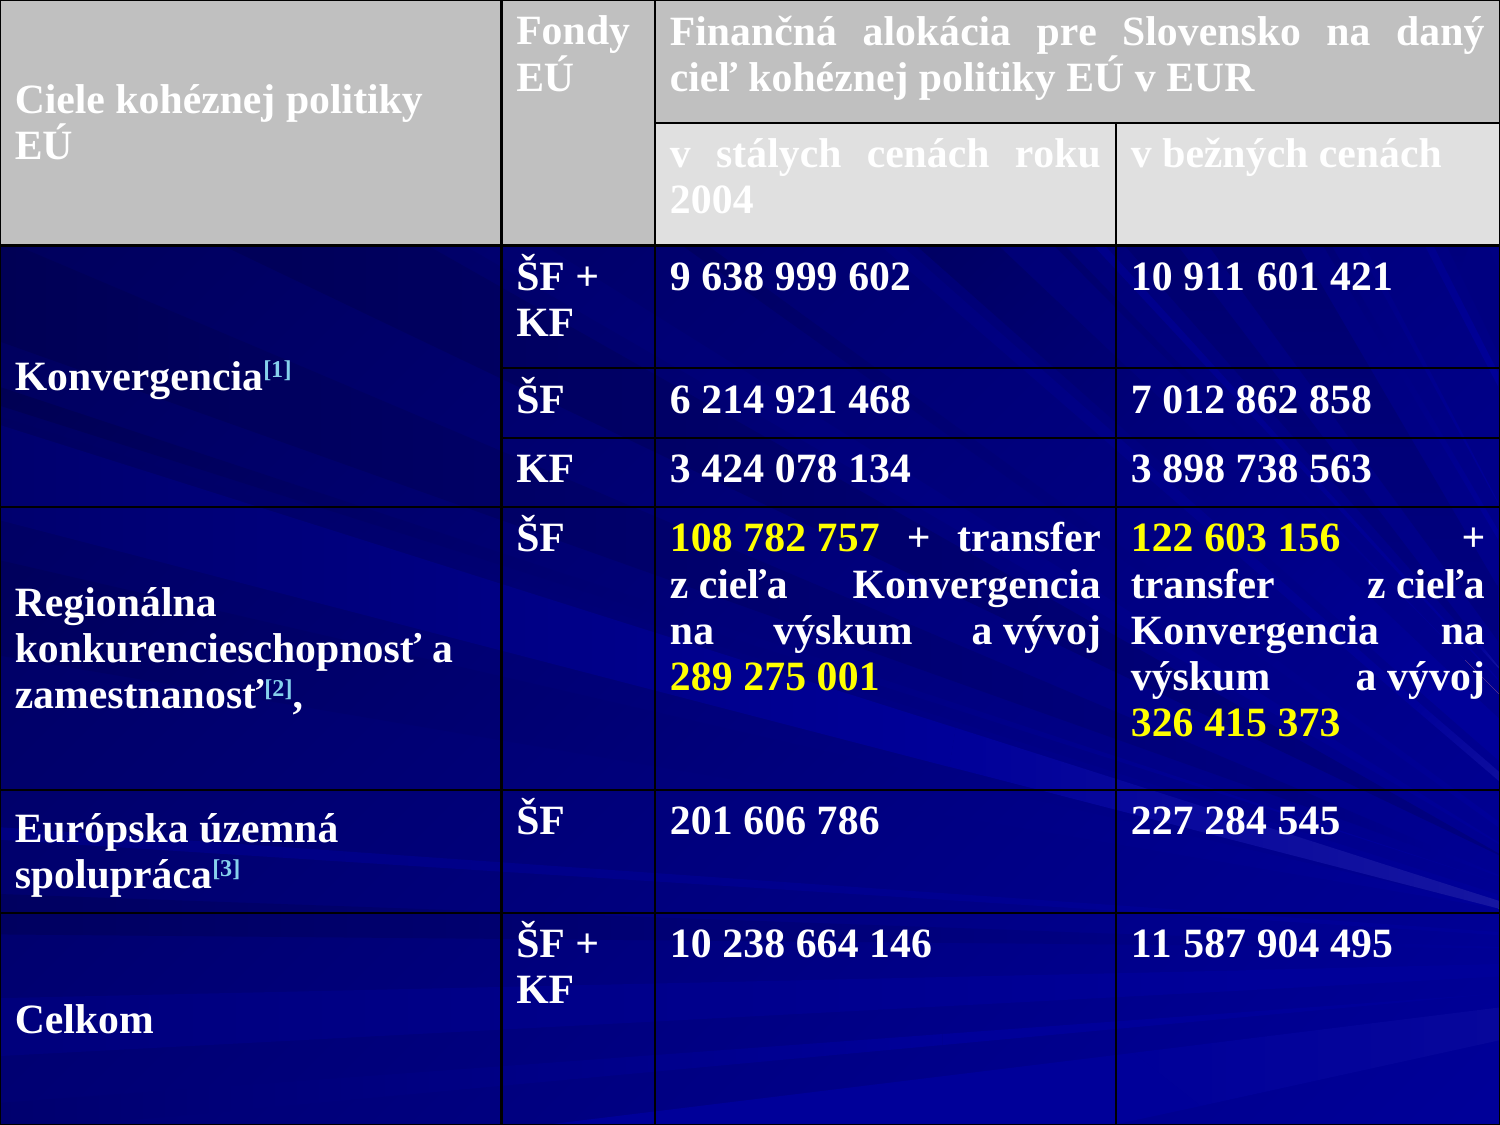

Ciele kohéznej politiky EÚ
Fondy EÚ
Finančná alokácia pre Slovensko na daný cieľ kohéznej politiky EÚ v EUR
v stálych cenách roku 2004
v bežných cenách
Konvergencia[1]
ŠF + KF
9 638 999 602
10 911 601 421
ŠF
6 214 921 468
7 012 862 858
KF
3 424 078 134
3 898 738 563
Regionálna konkurencieschopnosť a zamestnanosť[2],
ŠF
108 782 757 + transfer z cieľa Konvergencia na výskum a vývoj 289 275 001
122 603 156 + transfer z cieľa Konvergencia na výskum a vývoj 326 415 373
Európska územná spolupráca[3]
ŠF
201 606 786
227 284 545
Celkom
ŠF + KF
10 238 664 146
11 587 904 495